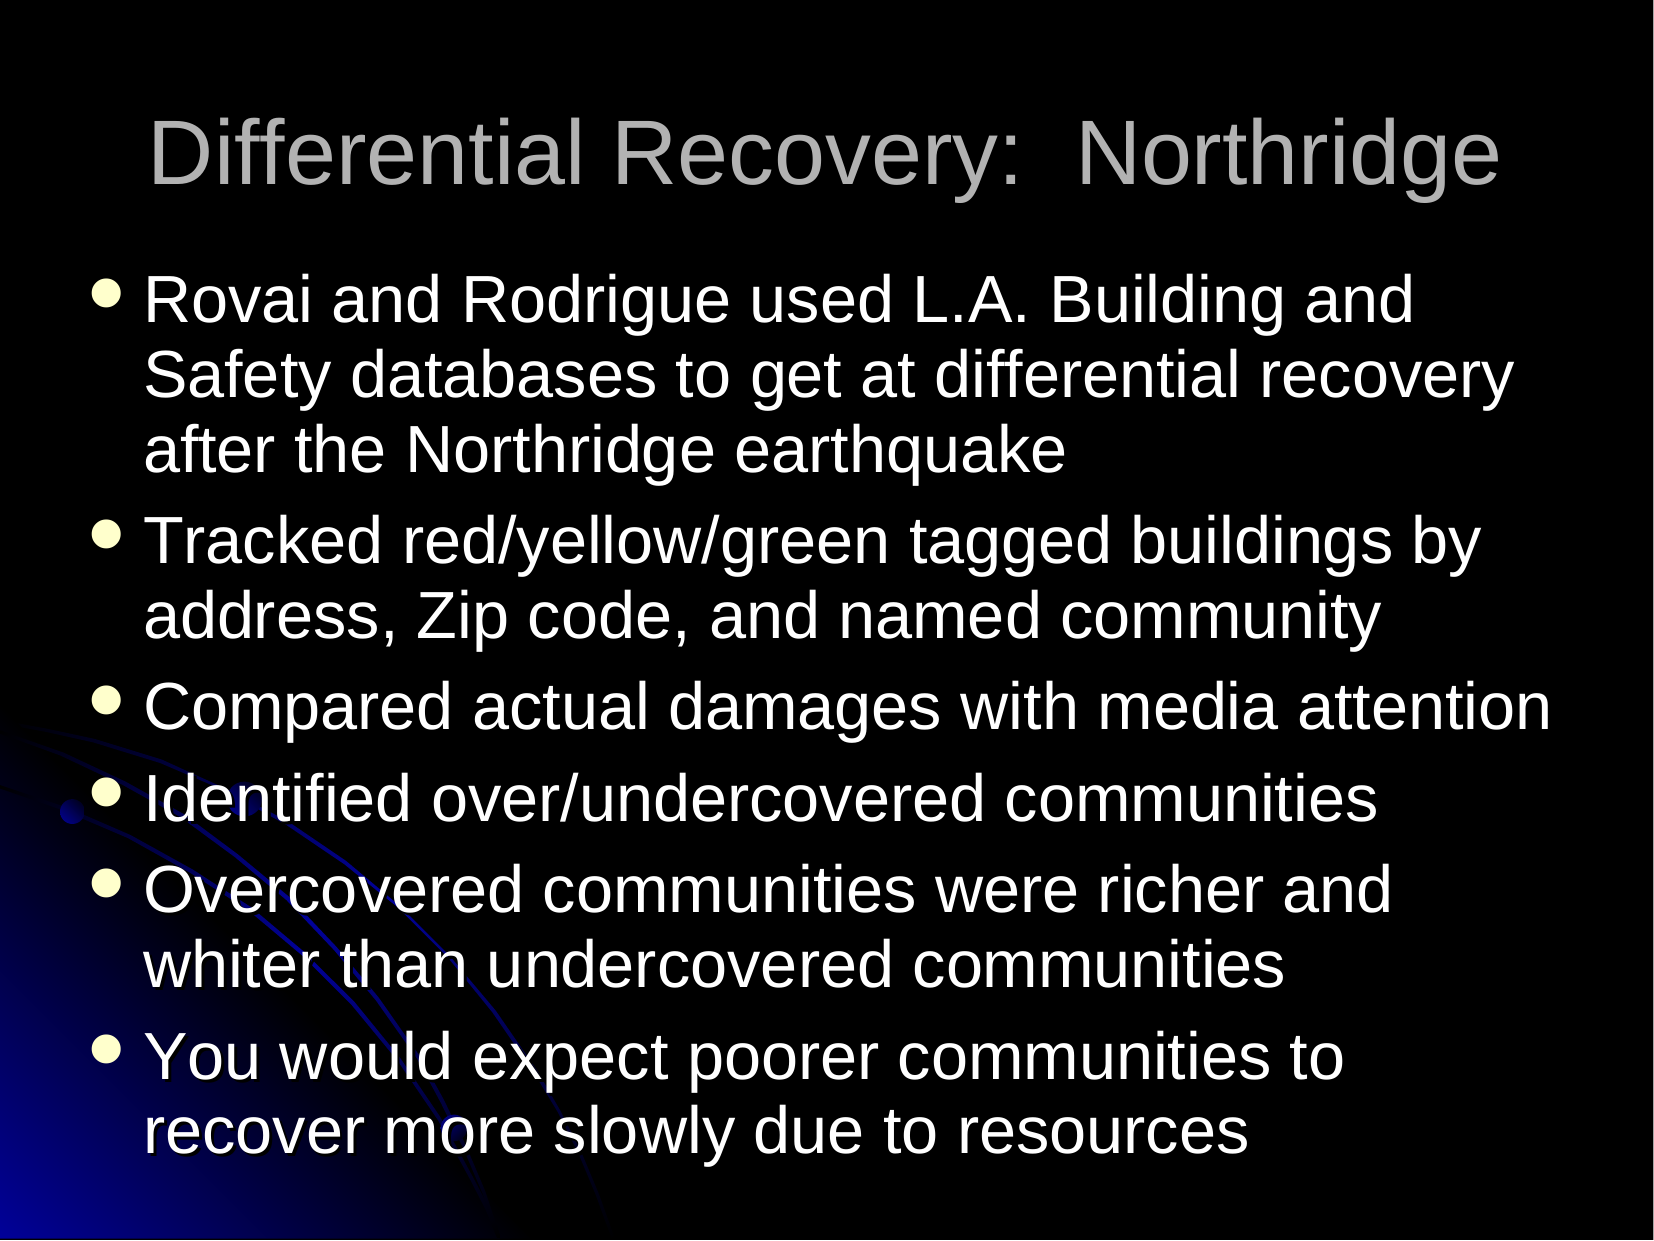

# Differential Recovery: Northridge
Rovai and Rodrigue used L.A. Building and Safety databases to get at differential recovery after the Northridge earthquake
Tracked red/yellow/green tagged buildings by address, Zip code, and named community
Compared actual damages with media attention
Identified over/undercovered communities
Overcovered communities were richer and whiter than undercovered communities
You would expect poorer communities to recover more slowly due to resources